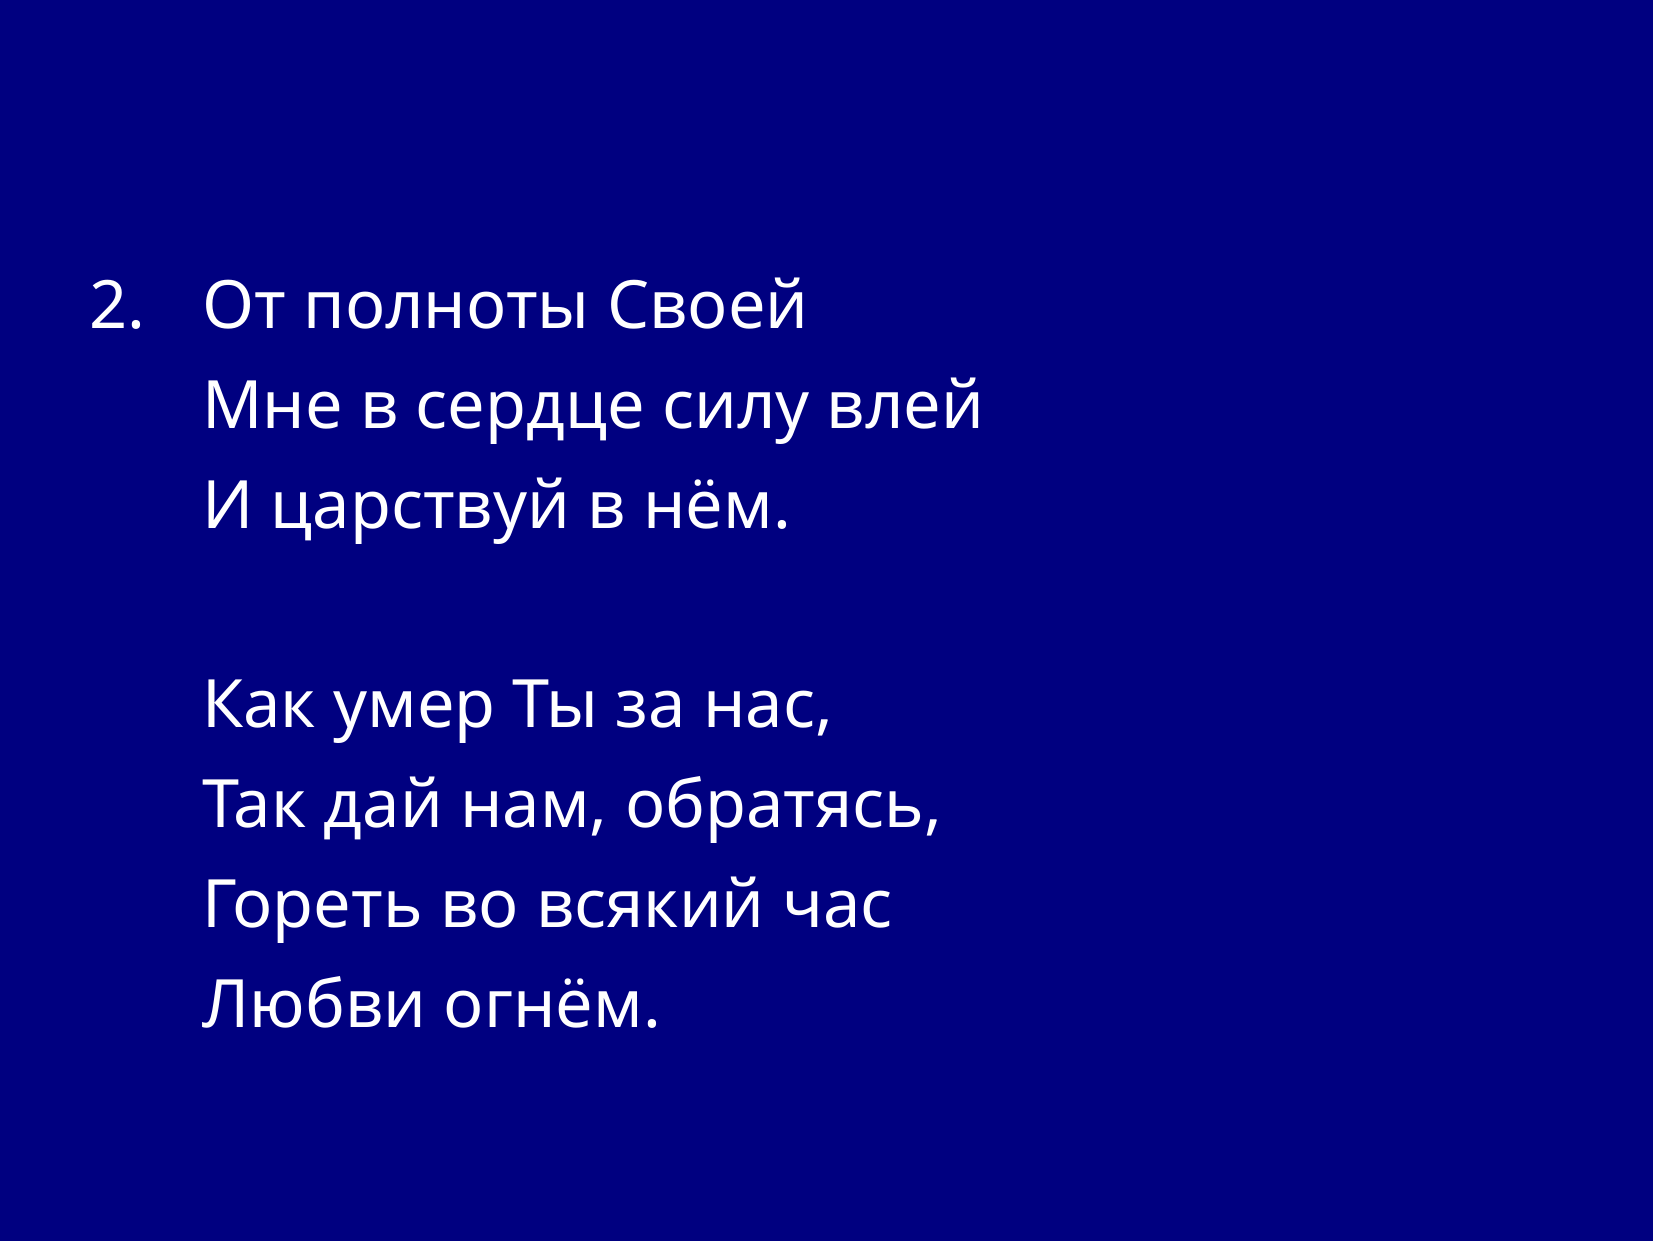

2.	От полноты Своей
	Мне в сердце силу влей
	И царствуй в нём.
	Как умер Ты за нас,
	Так дай нам, обратясь,
	Гореть во всякий час
	Любви огнём.